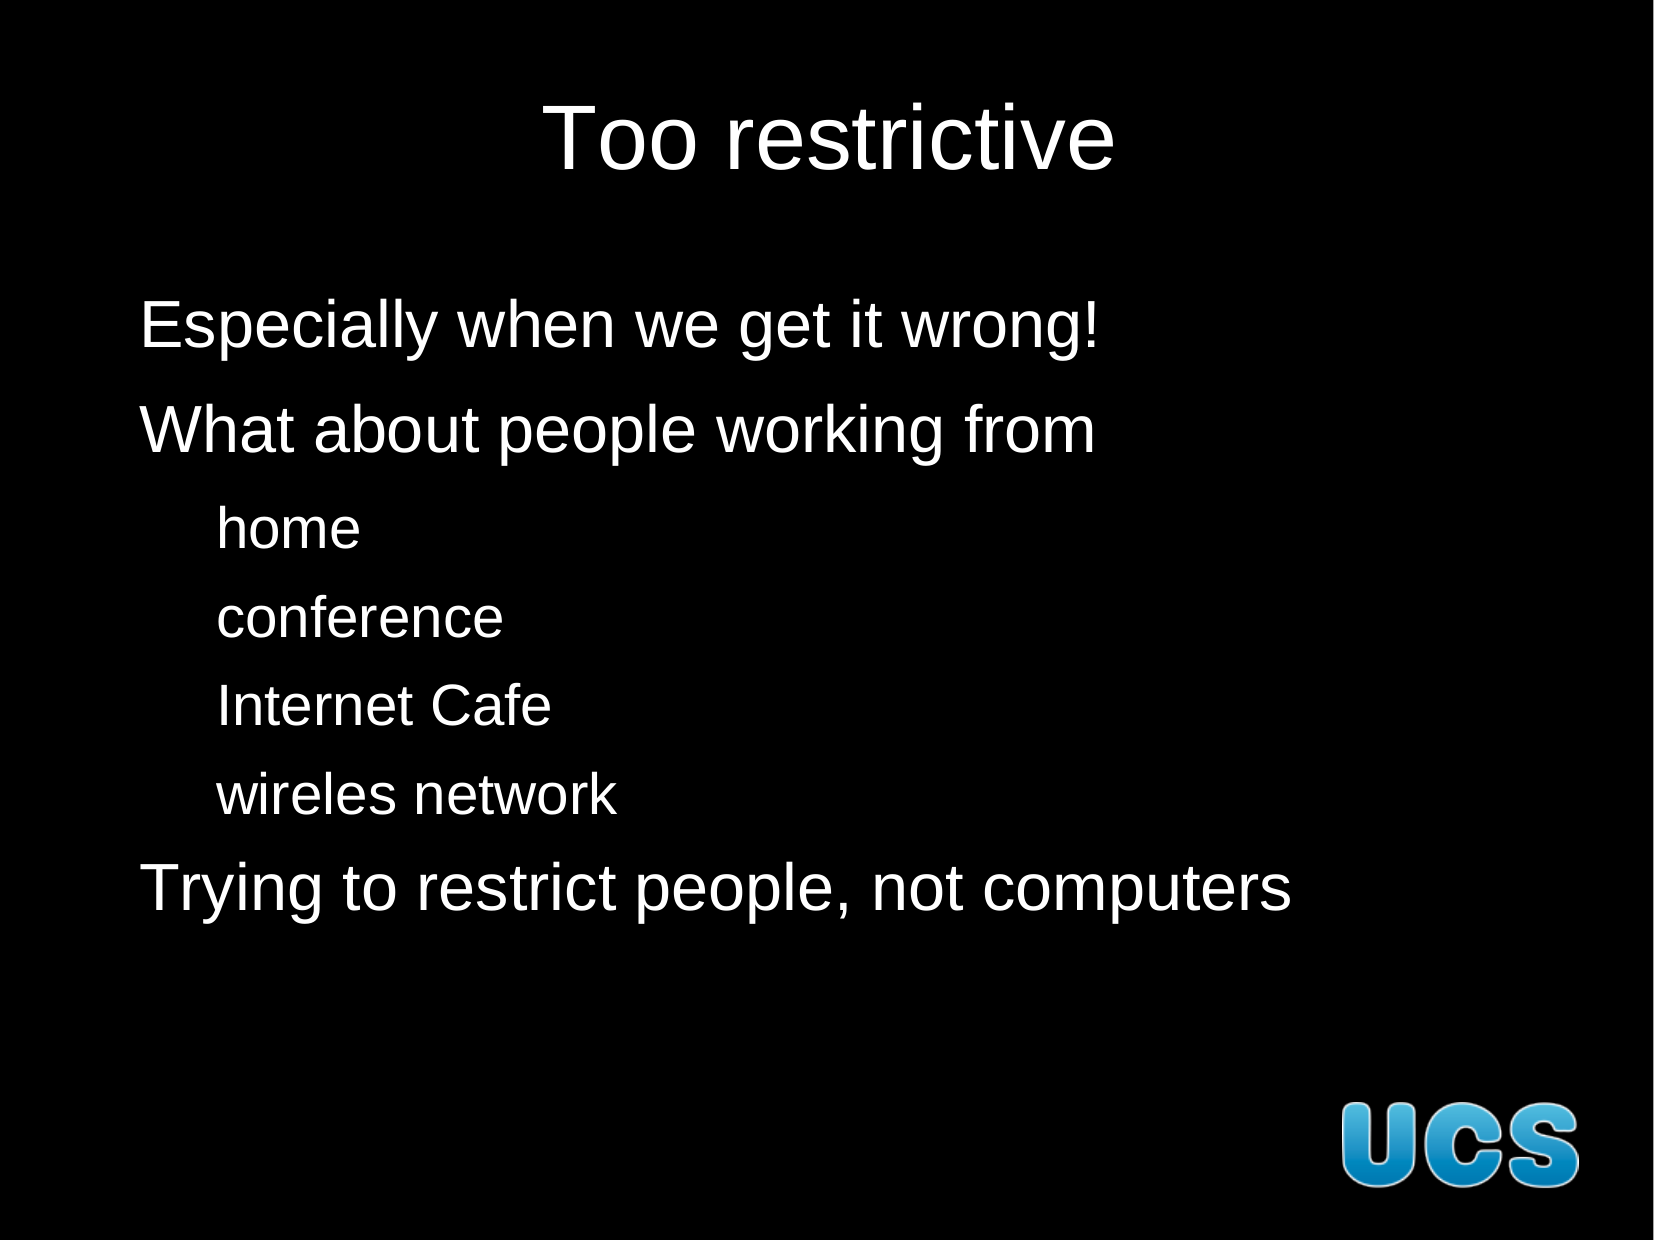

# Too restrictive
Especially when we get it wrong!
What about people working from
home
conference
Internet Cafe
wireles network
Trying to restrict people, not computers